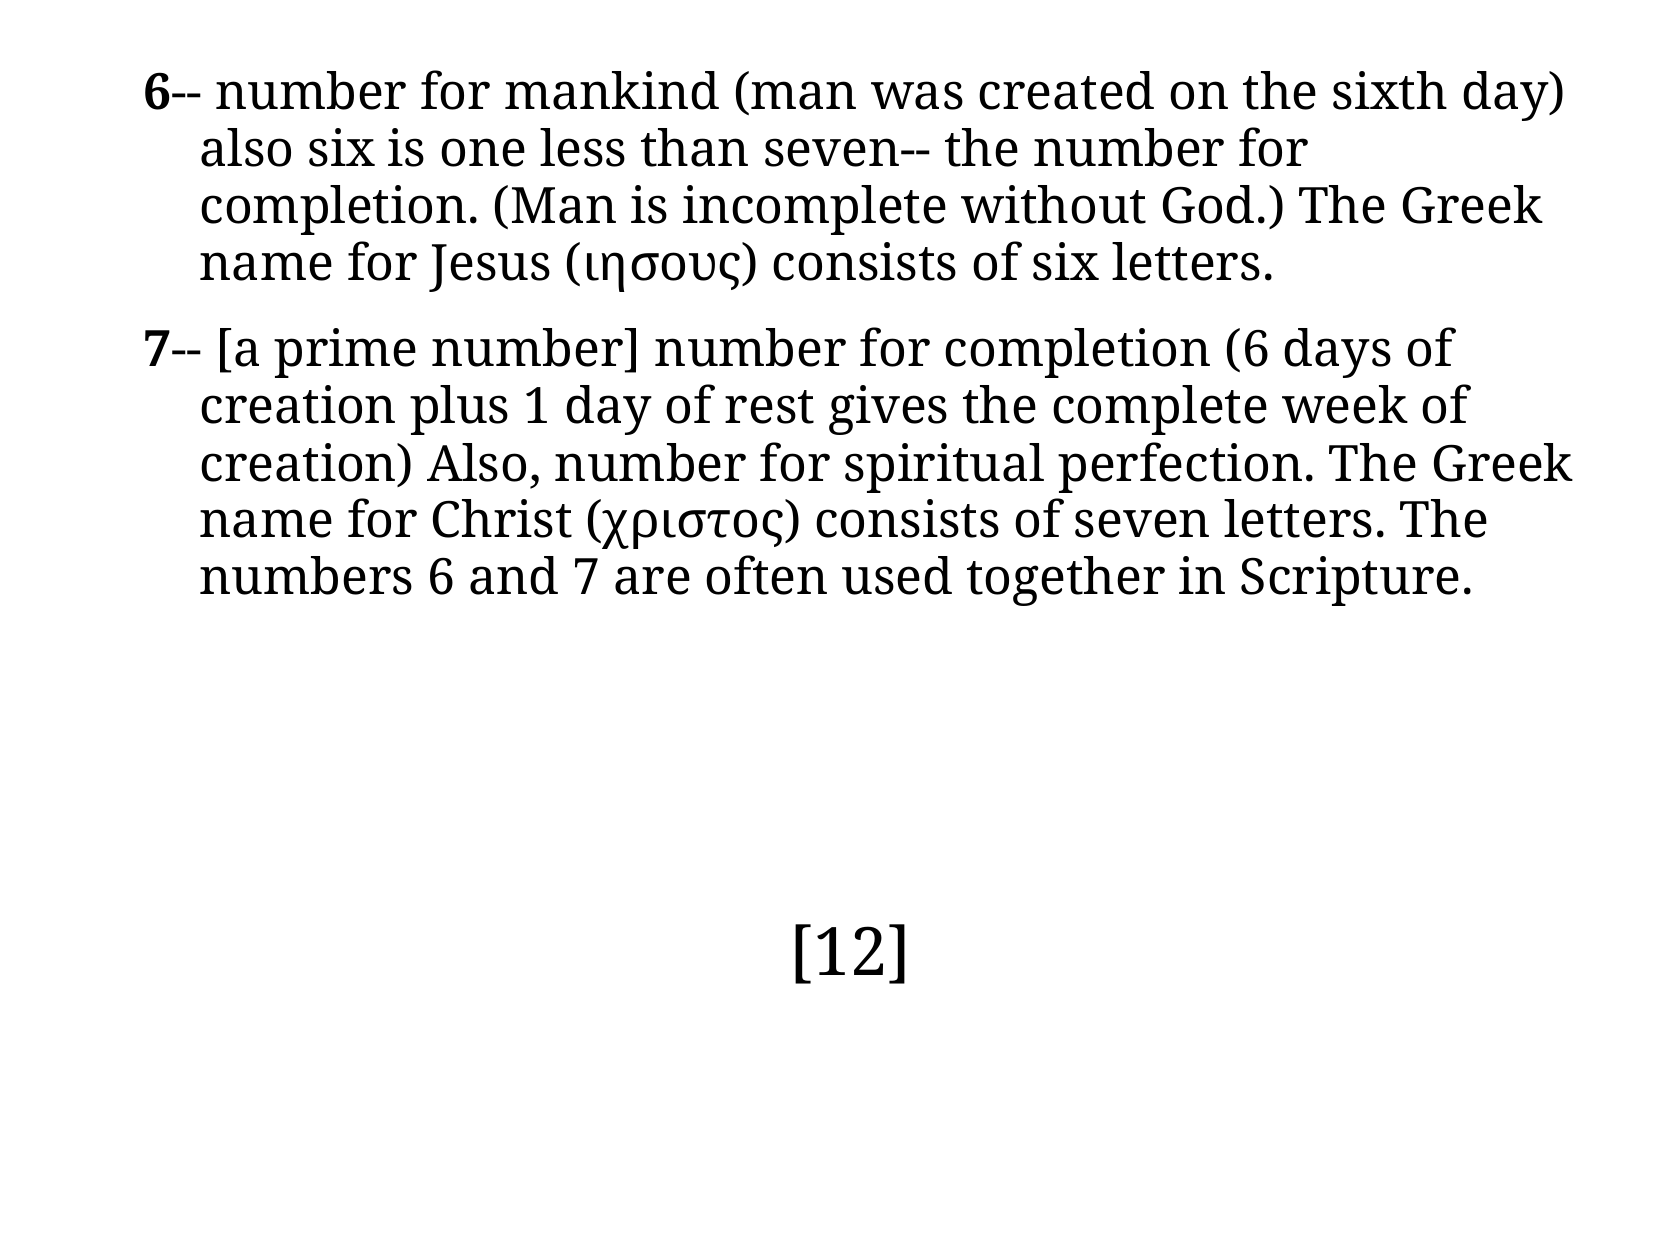

# 6-- number for mankind (man was created on the sixth day) also six is one less than seven-- the number for completion. (Man is incomplete without God.) The Greek name for Jesus (ιησους) consists of six letters.
7-- [a prime number] number for completion (6 days of creation plus 1 day of rest gives the complete week of creation) Also, number for spiritual perfection. The Greek name for Christ (χριστος) consists of seven letters. The numbers 6 and 7 are often used together in Scripture.
[12]